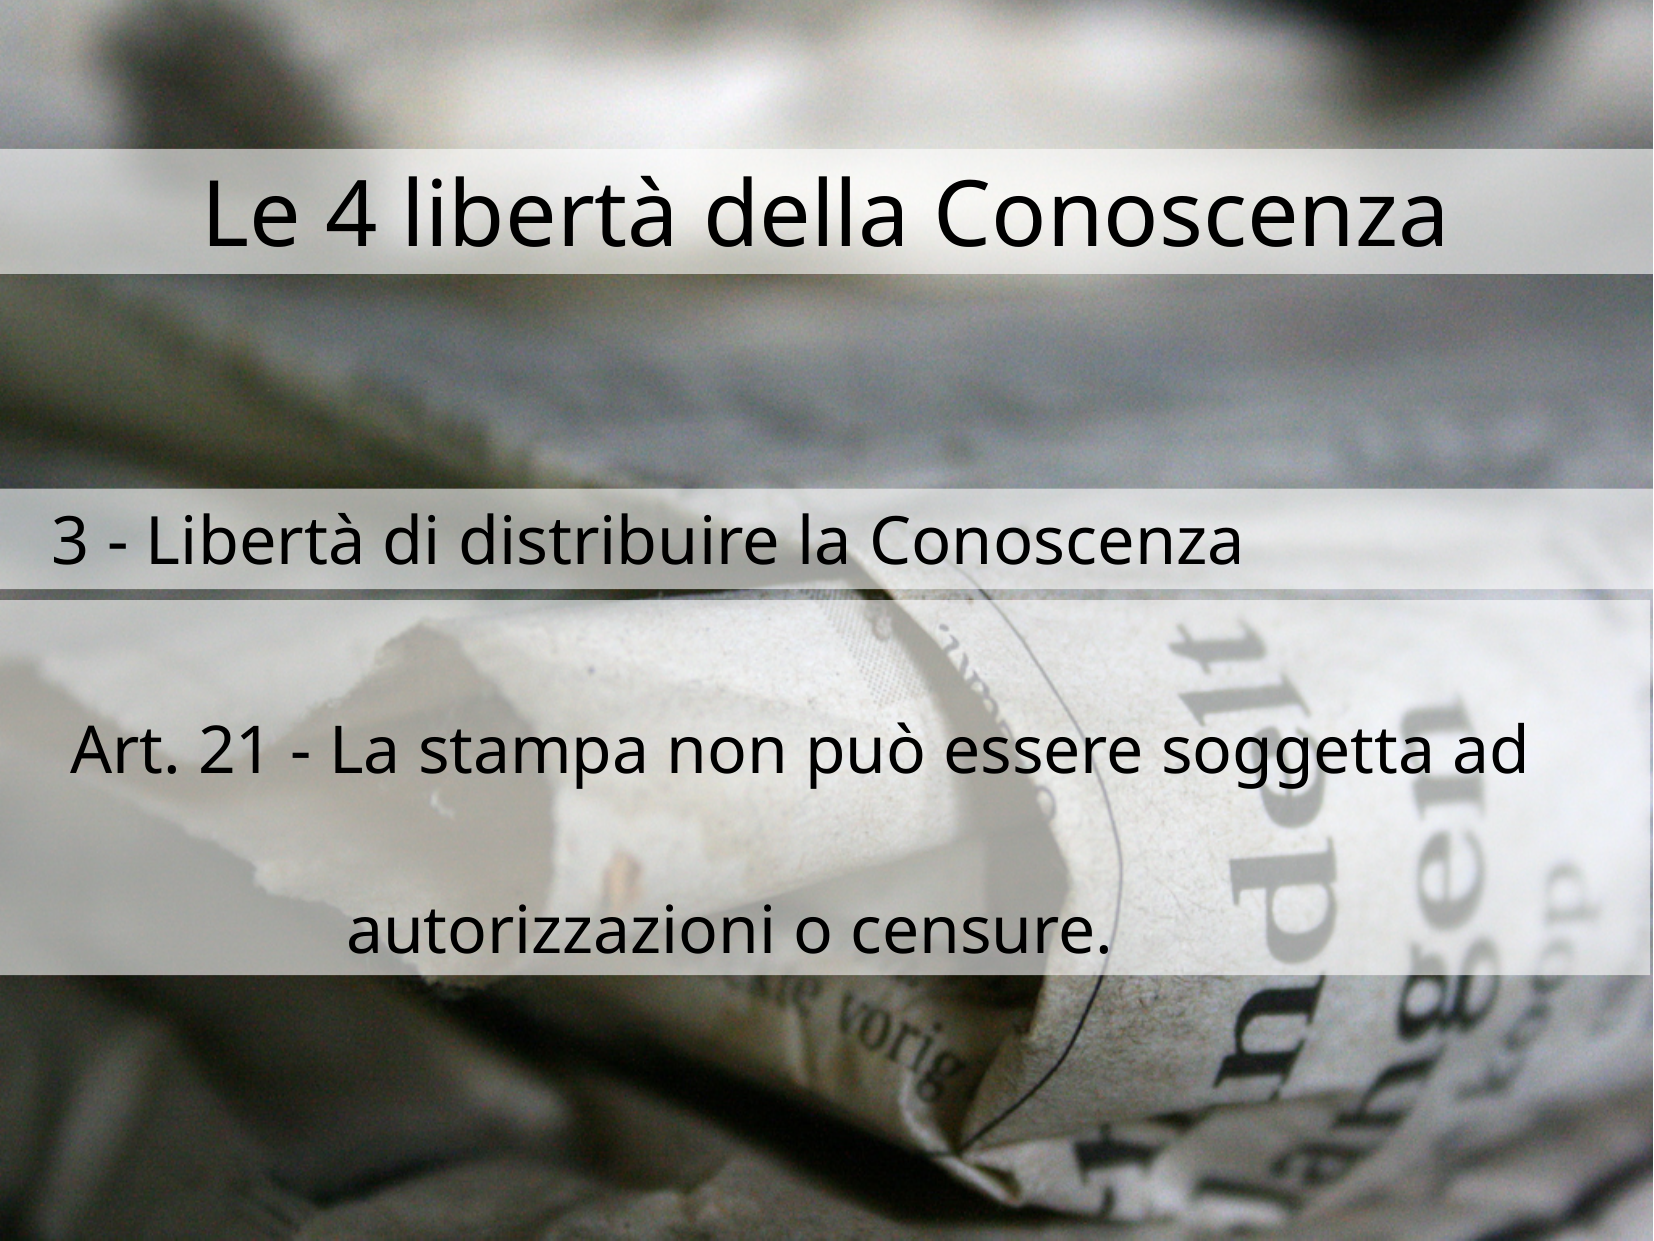

# Le 4 libertà della Conoscenza
 3 - Libertà di distribuire la Conoscenza
Art. 21 - La stampa non può essere soggetta ad
 autorizzazioni o censure.